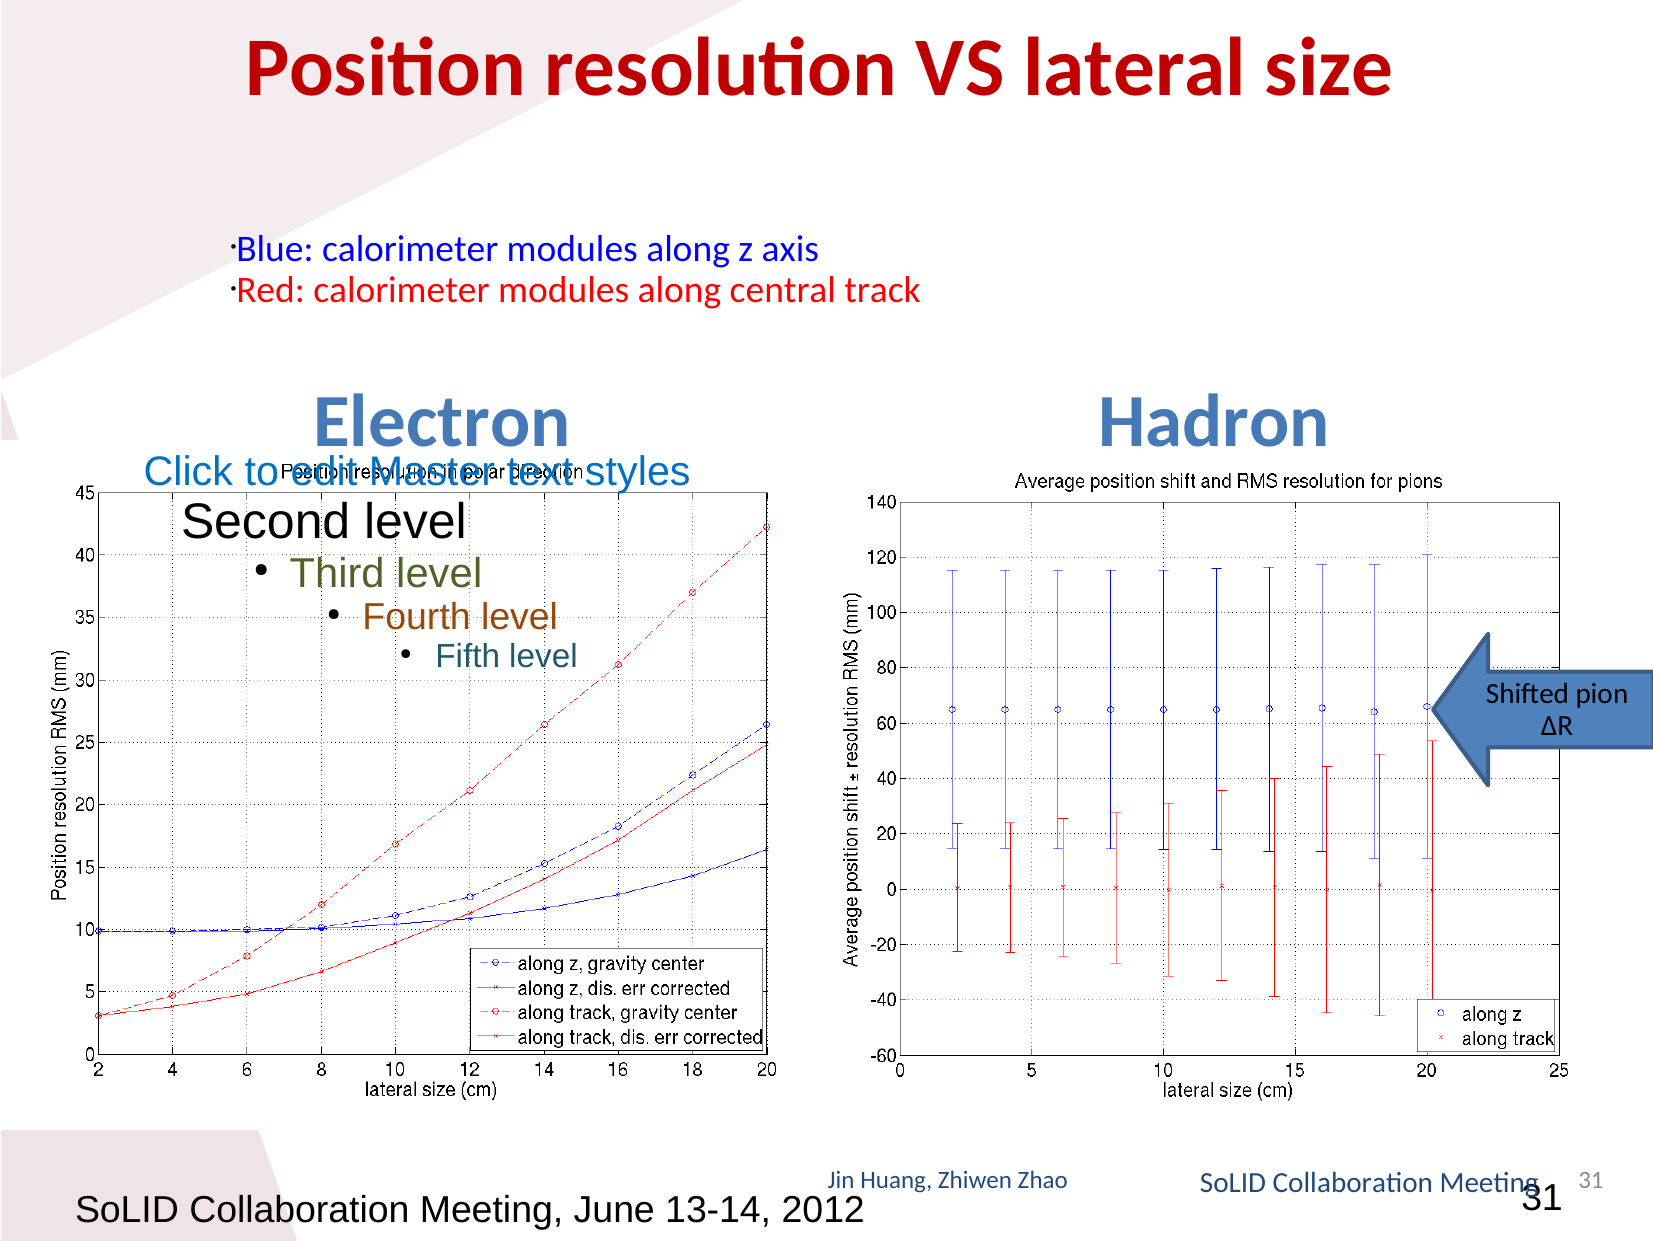

# Position resolution VS lateral size
Blue: calorimeter modules along z axis
Red: calorimeter modules along central track
Electron
Hadron
Click to edit Master text styles
Second level
Third level
Fourth level
Fifth level
Shifted pion ΔR
Jin Huang, Zhiwen Zhao
SoLID Collaboration Meeting
31